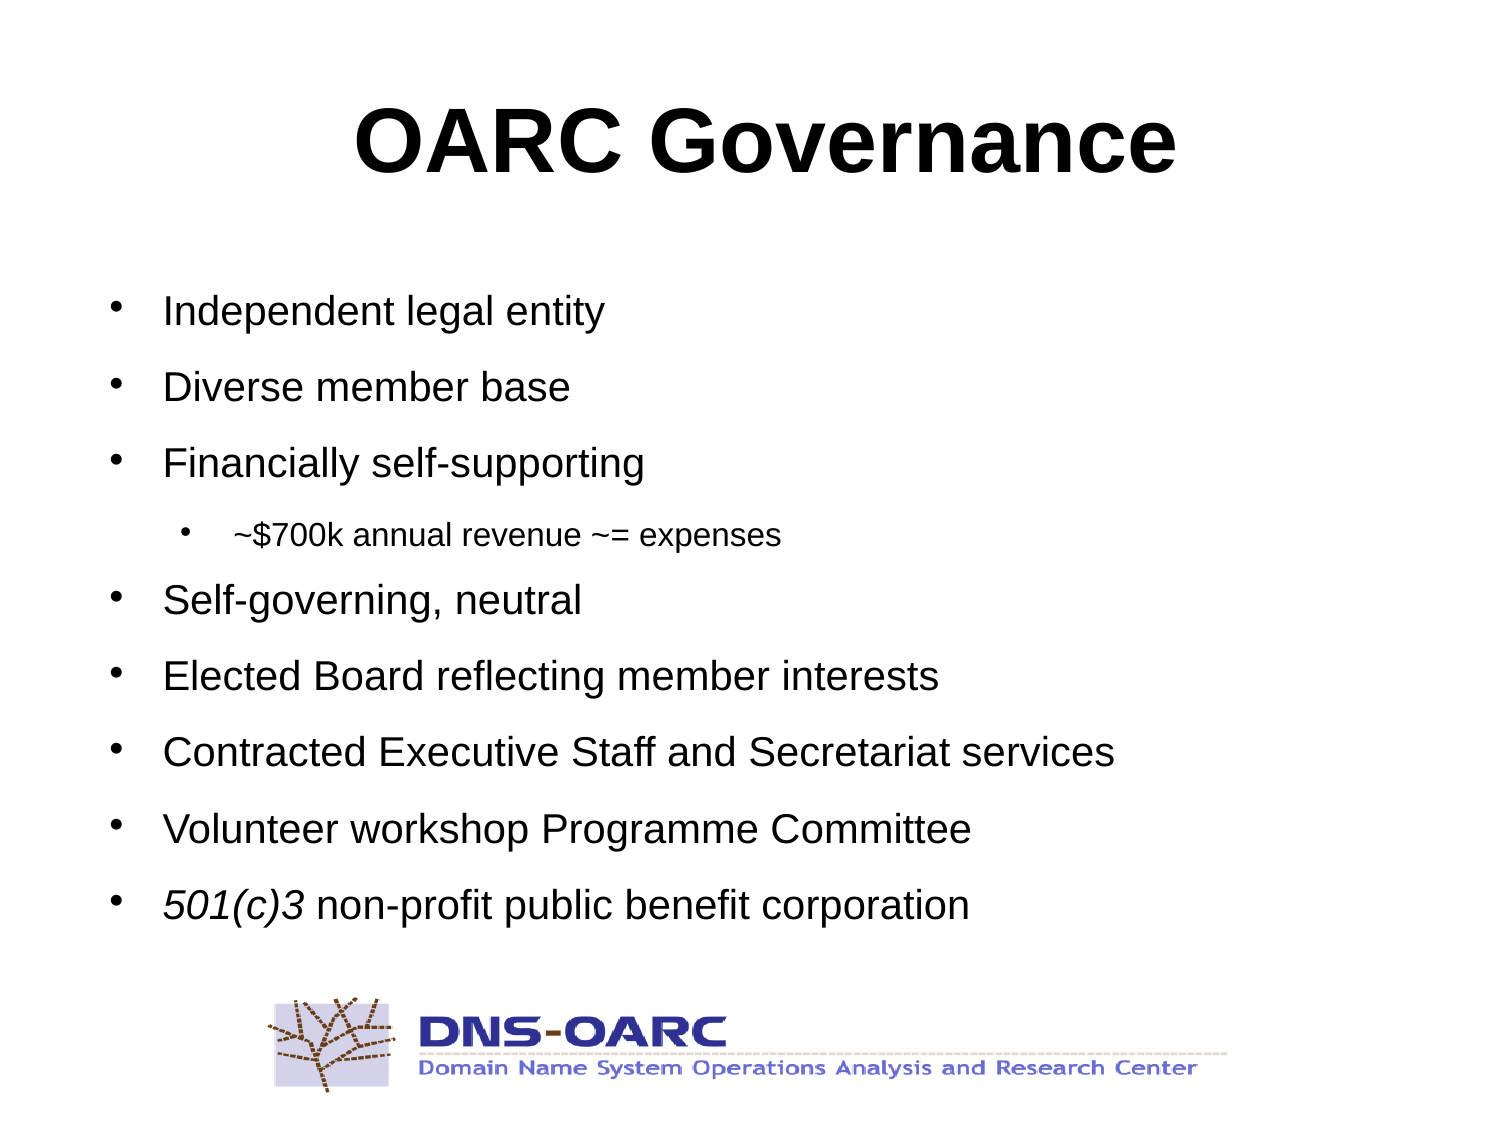

# OARC Governance
Independent legal entity
Diverse member base
Financially self-supporting
~$700k annual revenue ~= expenses
Self-governing, neutral
Elected Board reflecting member interests
Contracted Executive Staff and Secretariat services
Volunteer workshop Programme Committee
501(c)3 non-profit public benefit corporation